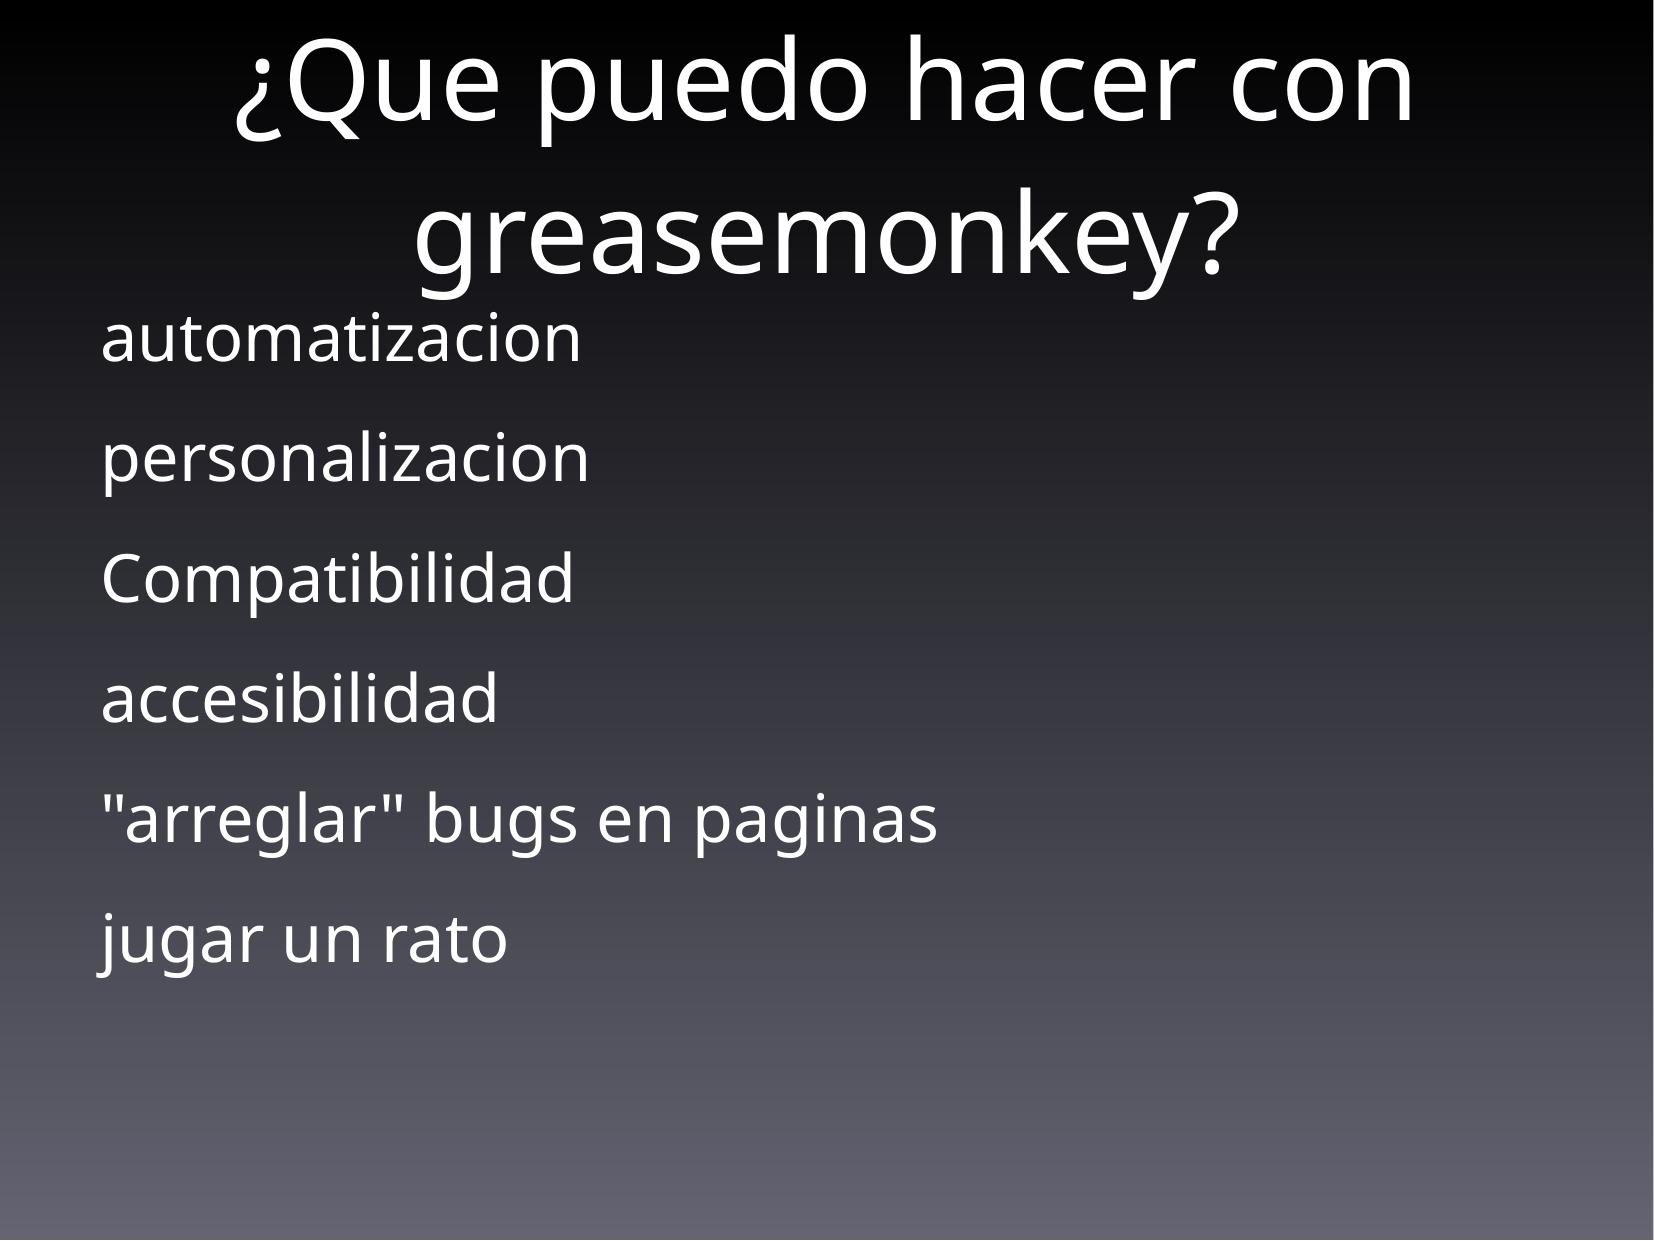

# ¿Que puedo hacer con greasemonkey?
automatizacion
personalizacion
Compatibilidad
accesibilidad
"arreglar" bugs en paginas
jugar un rato